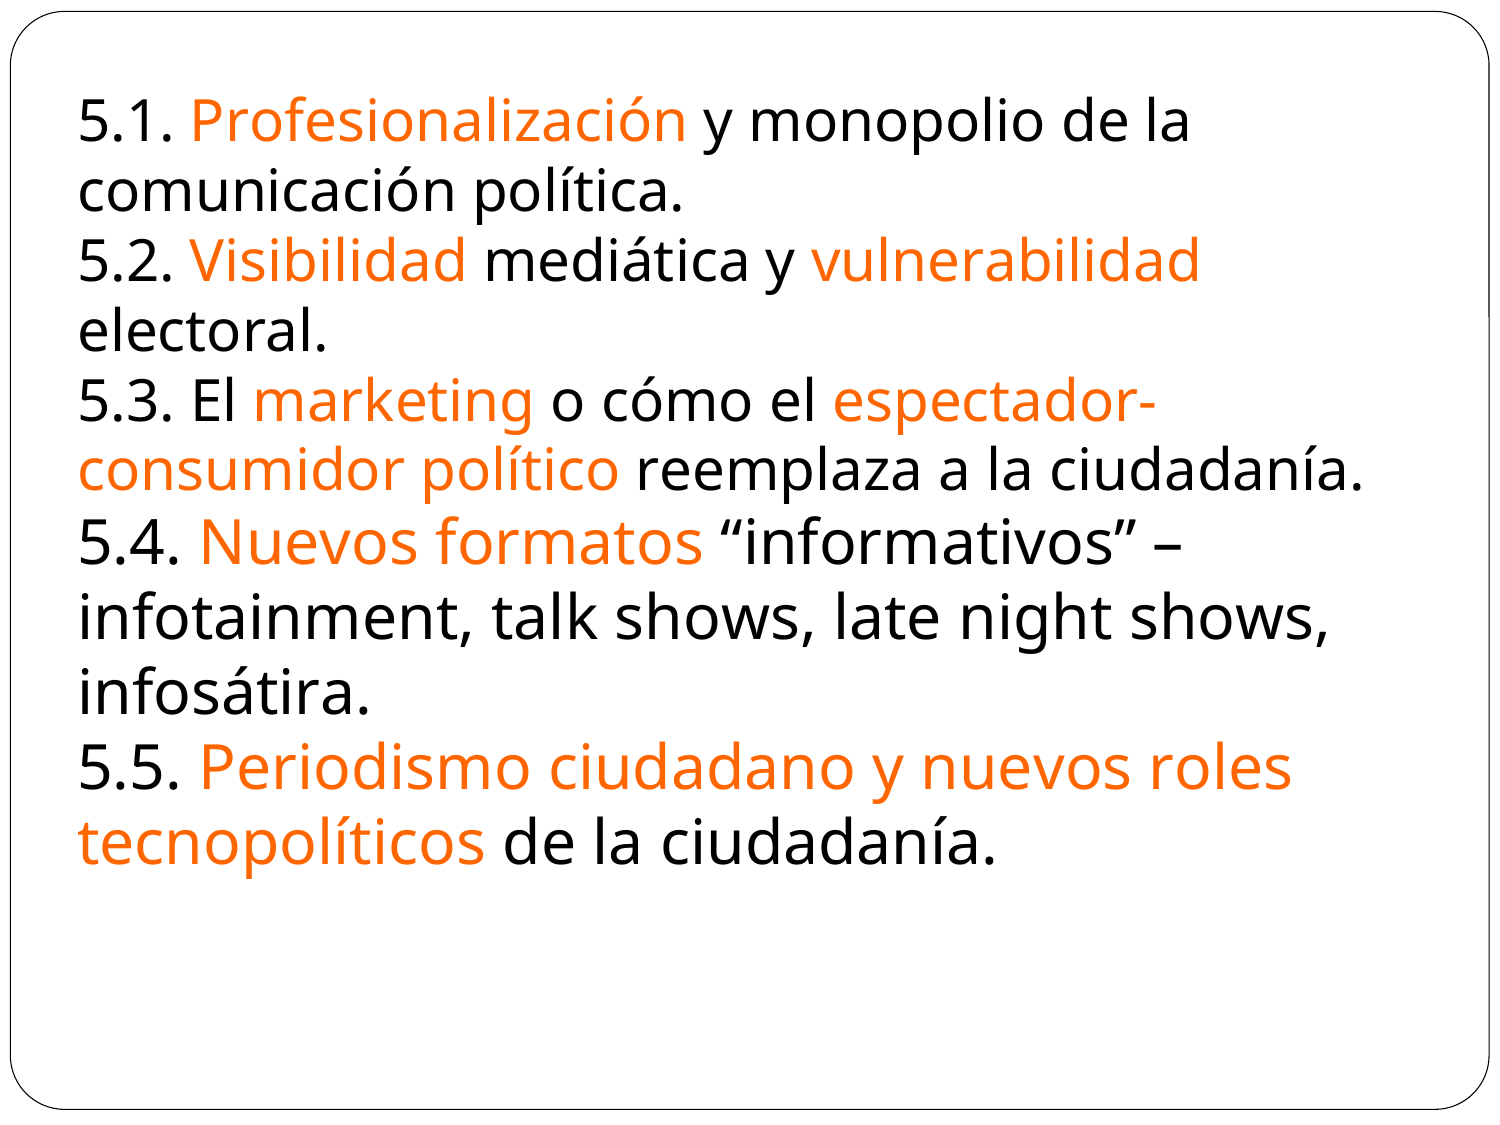

5.1. Profesionalización y monopolio de la comunicación política.
5.2. Visibilidad mediática y vulnerabilidad electoral.
5.3. El marketing o cómo el espectador-consumidor político reemplaza a la ciudadanía.
5.4. Nuevos formatos “informativos” – infotainment, talk shows, late night shows, infosátira.
5.5. Periodismo ciudadano y nuevos roles tecnopolíticos de la ciudadanía.